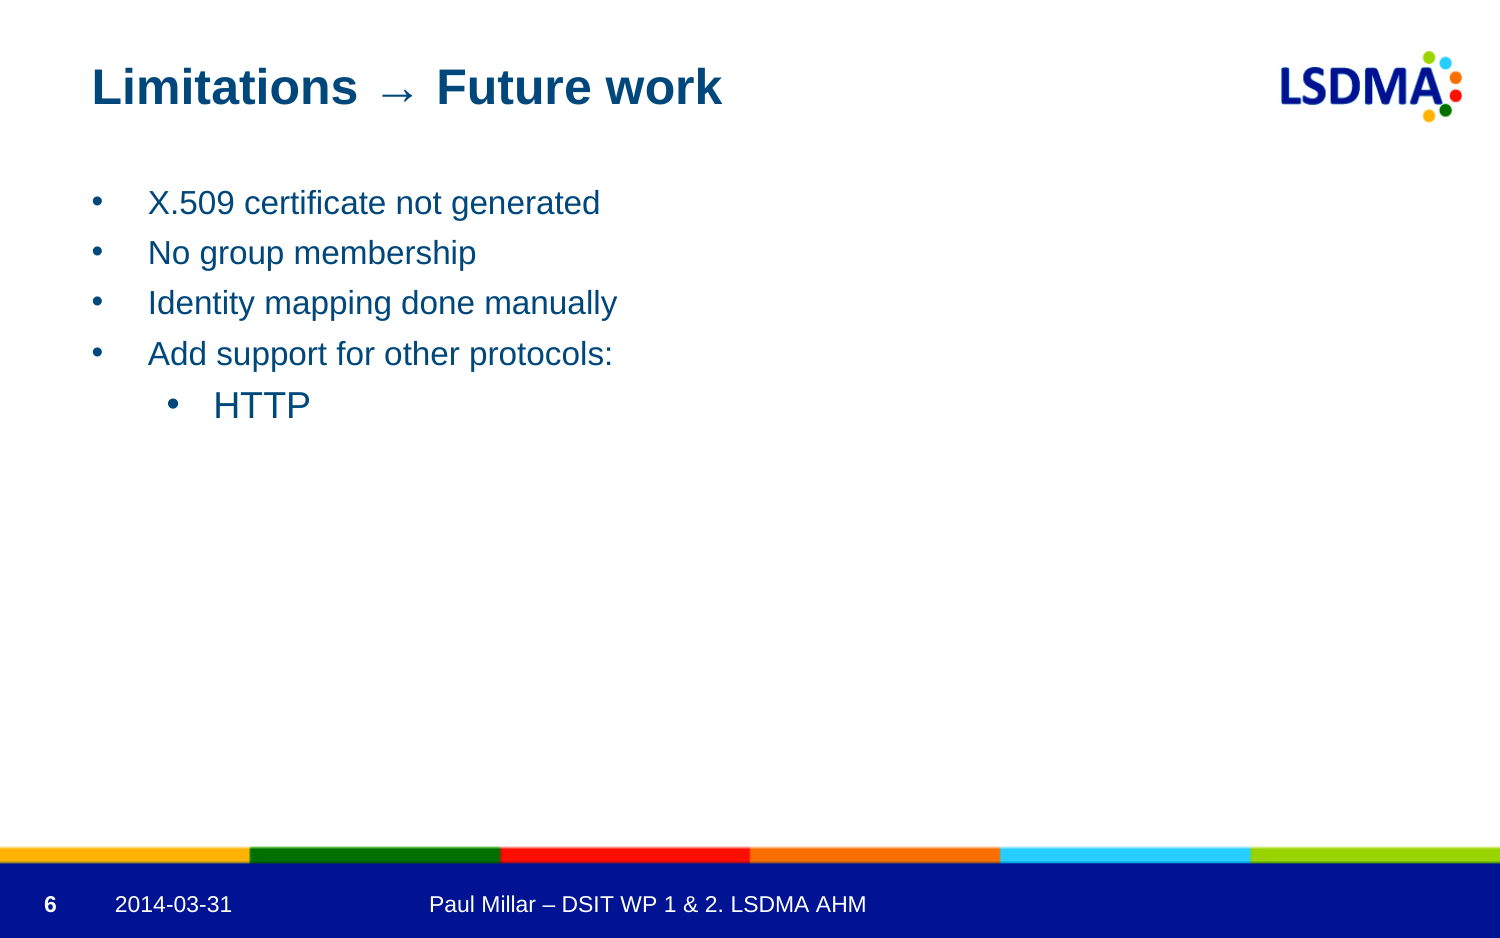

# Limitations → Future work
X.509 certificate not generated
No group membership
Identity mapping done manually
Add support for other protocols:
HTTP